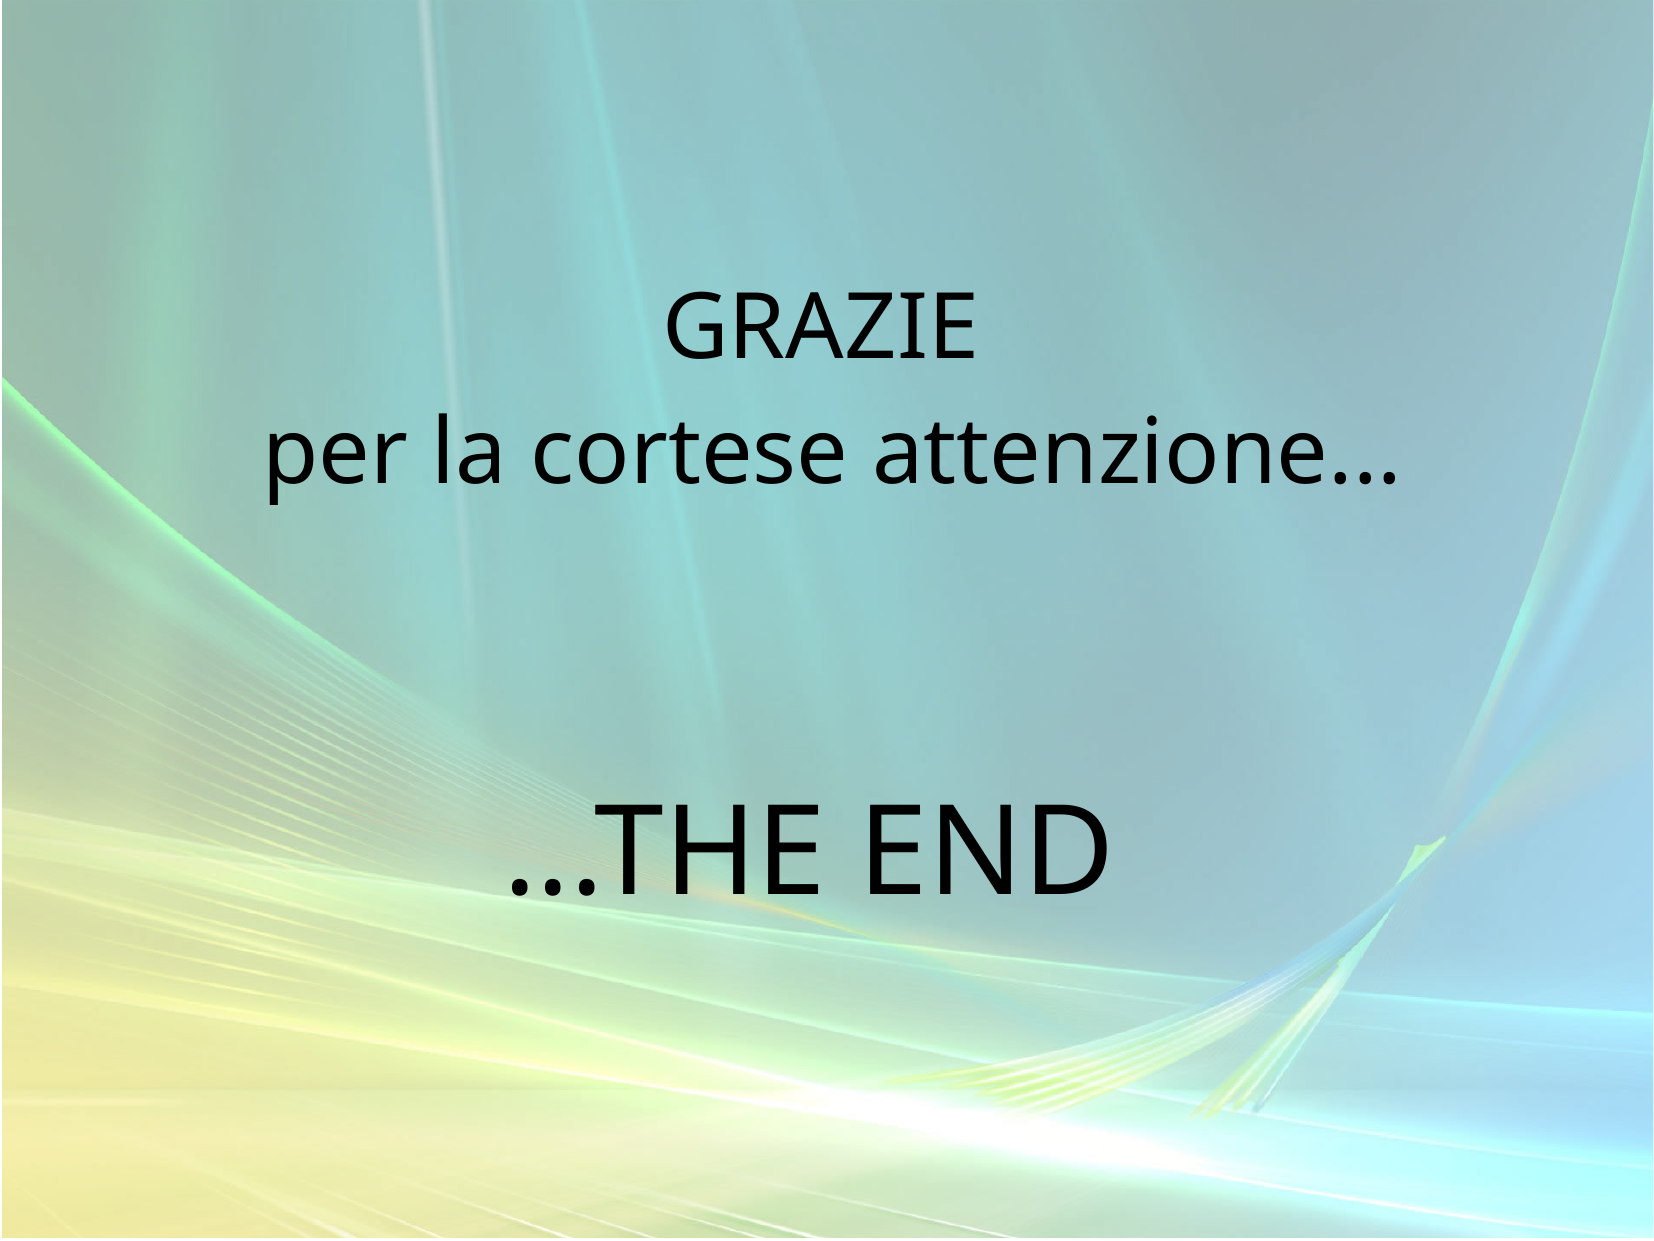

# GRAZIE per la cortese attenzione... ...THE END